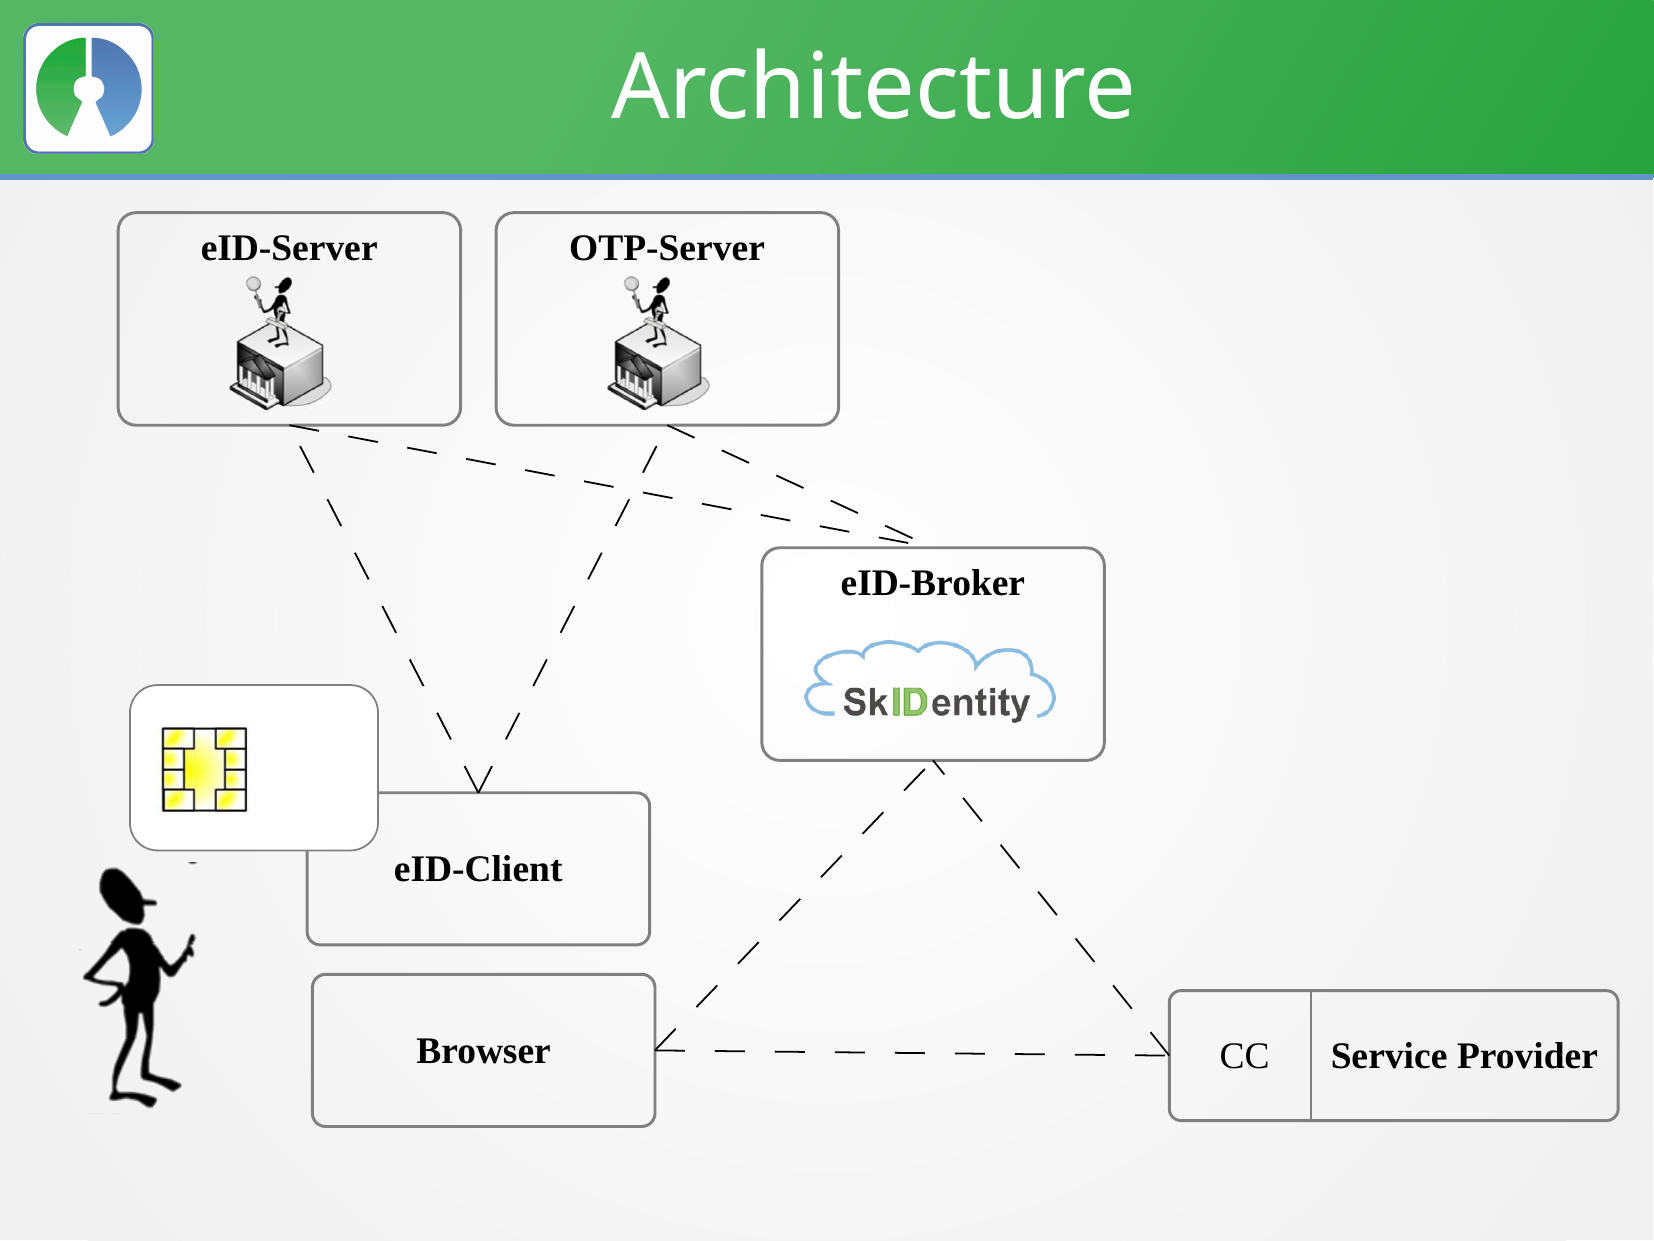

# Architecture
eID-Server
OTP-Server
eID-Broker
eID-Client
Browser
Service Provider
CC